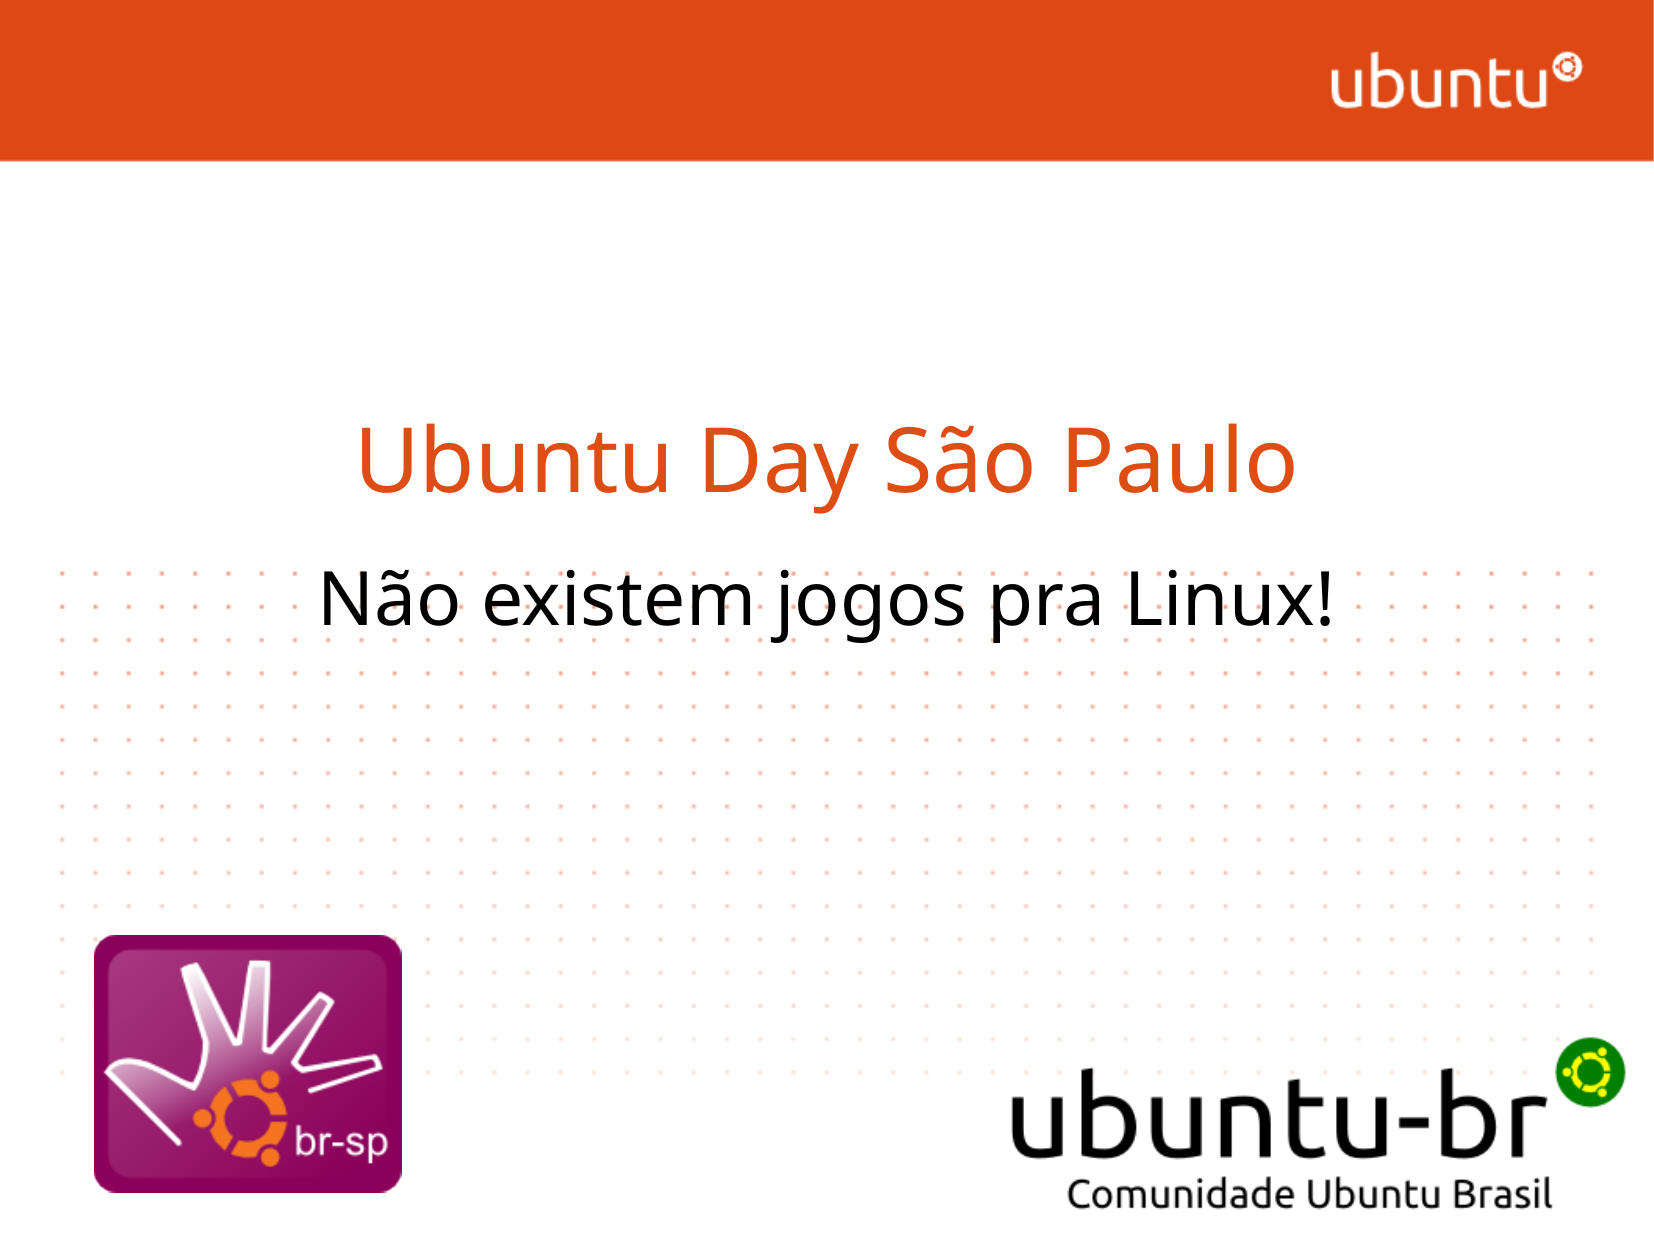

#
Ubuntu Day São Paulo
Não existem jogos pra Linux!